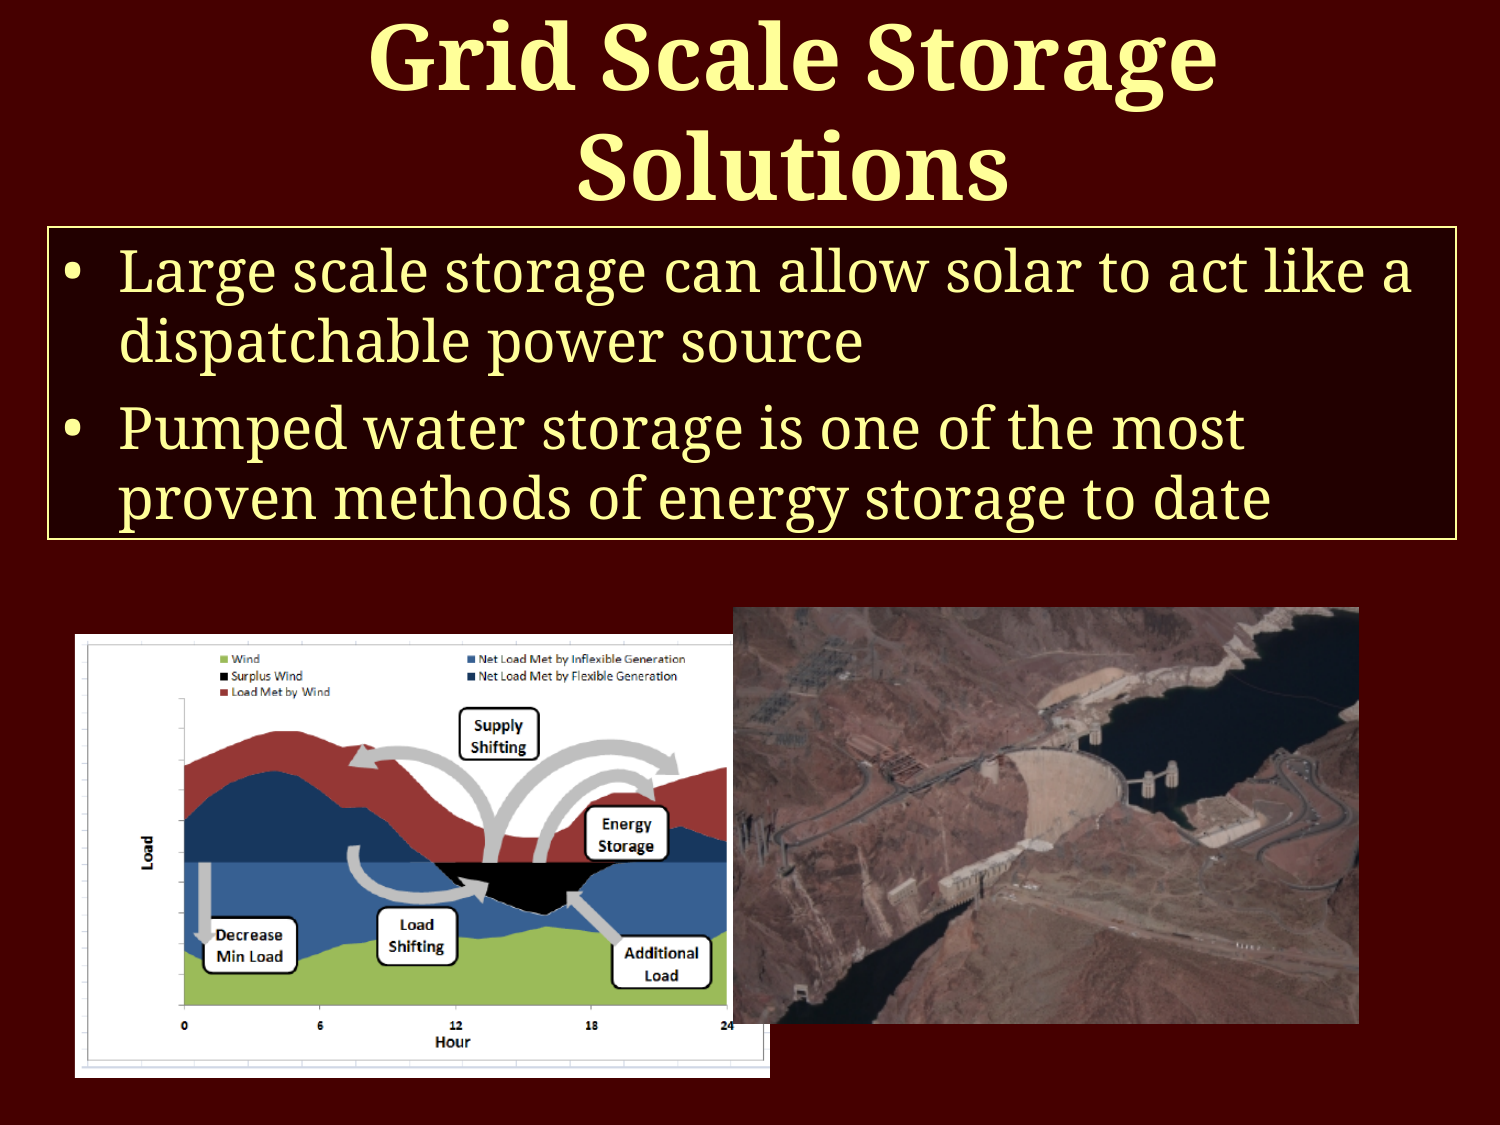

# Grid Scale Storage Solutions
Large scale storage can allow solar to act like a dispatchable power source
Pumped water storage is one of the most proven methods of energy storage to date
Engineering Photovoltaic Systems
22